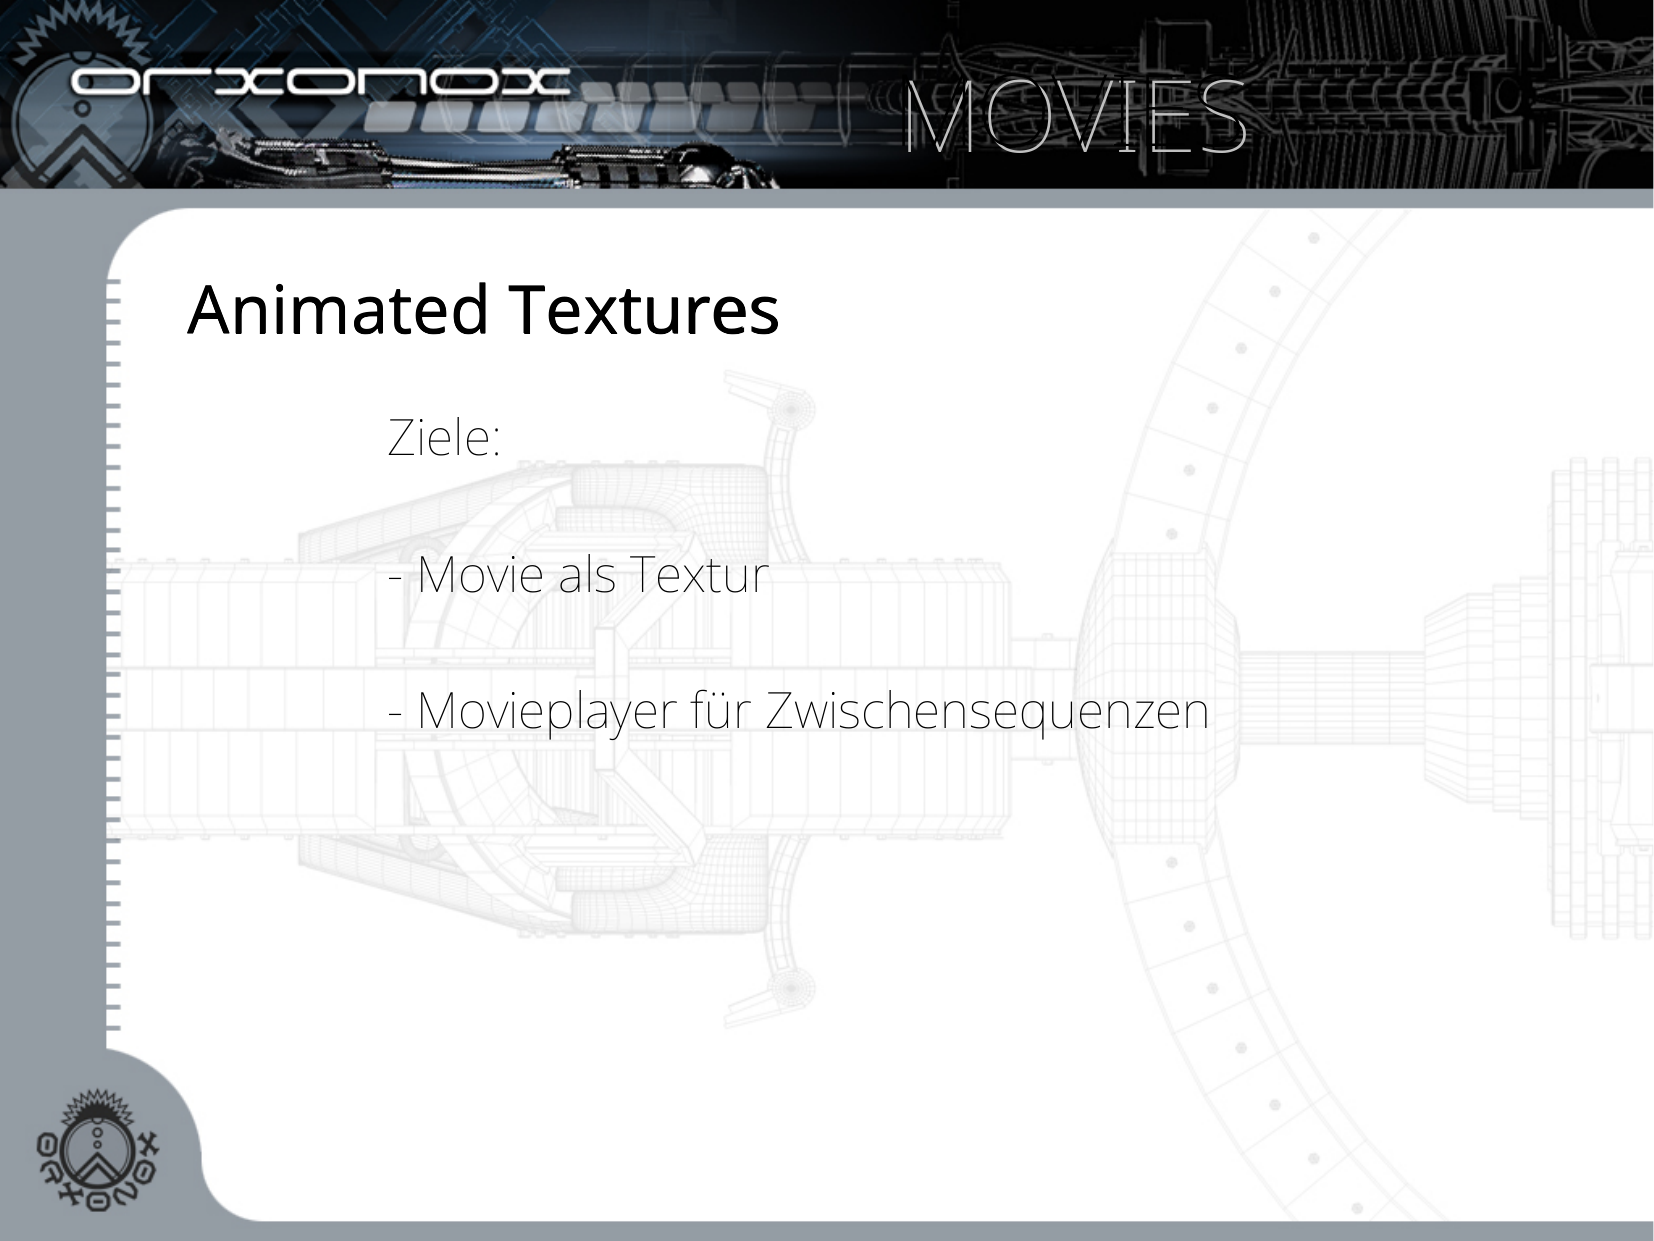

MOVIES
Animated Textures
Ziele:
- Movie als Textur
- Movieplayer für Zwischensequenzen